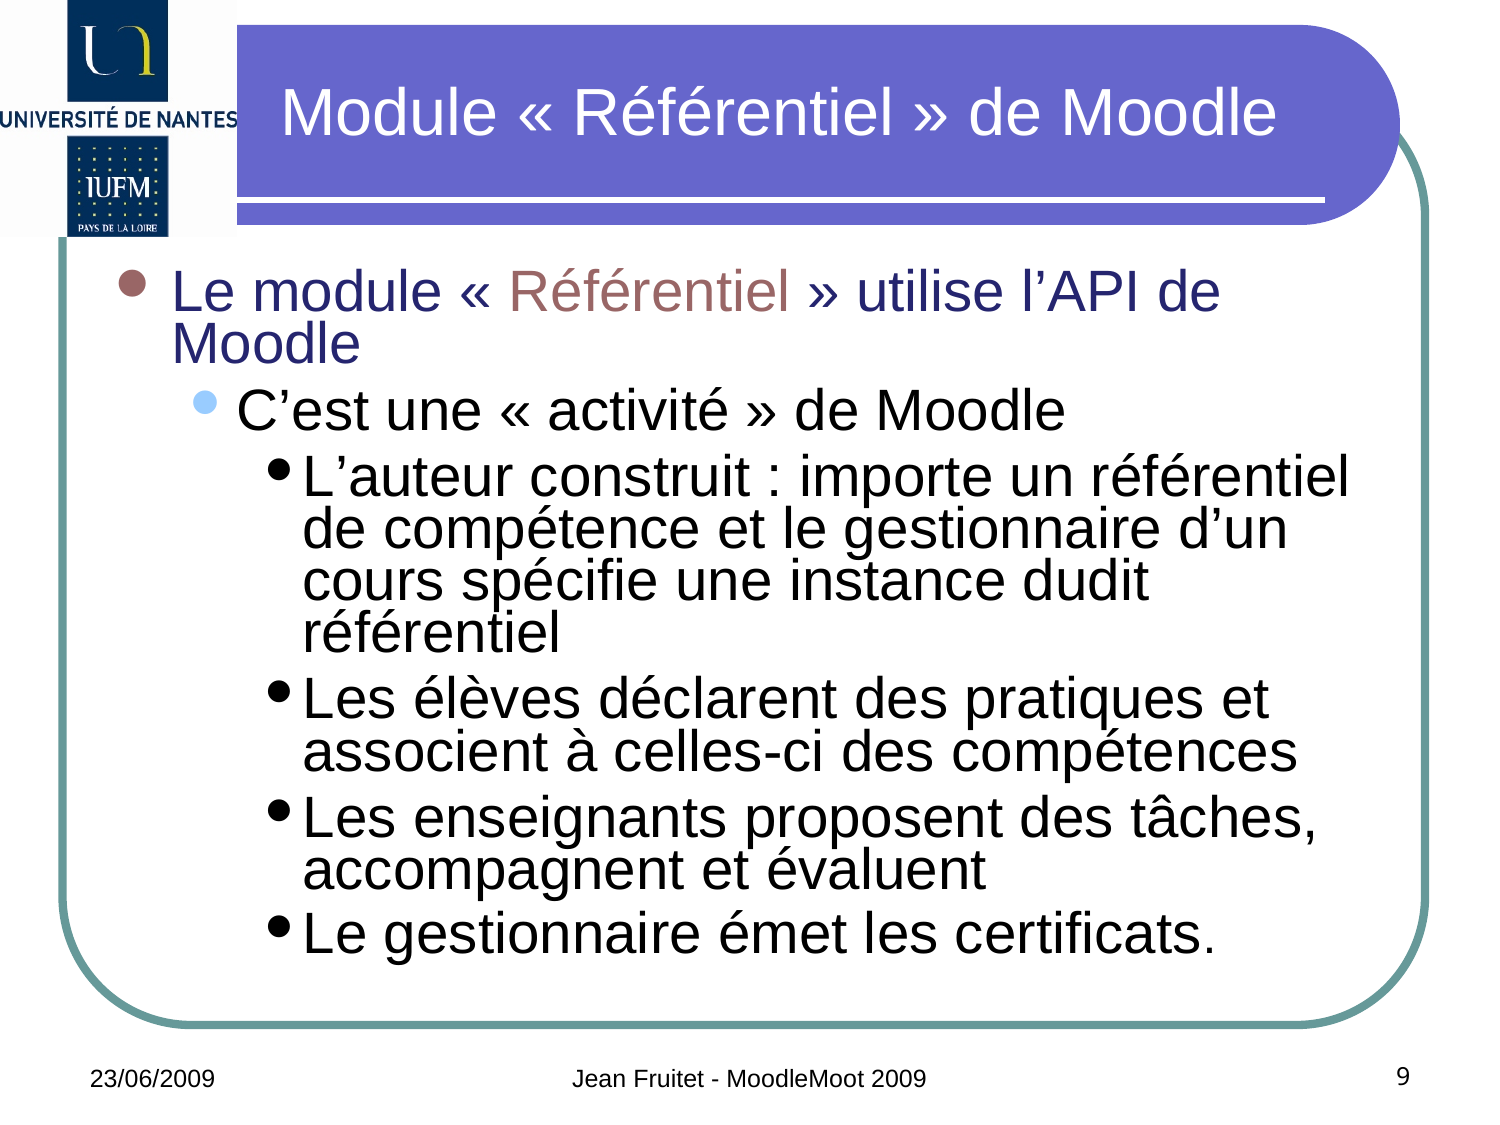

Module « Référentiel » de Moodle
# Le module « Référentiel » utilise l’API de Moodle
C’est une « activité » de Moodle
L’auteur construit : importe un référentiel de compétence et le gestionnaire d’un cours spécifie une instance dudit référentiel
Les élèves déclarent des pratiques et associent à celles-ci des compétences
Les enseignants proposent des tâches, accompagnent et évaluent
Le gestionnaire émet les certificats.
23/06/2009
Jean Fruitet - MoodleMoot 2009
9